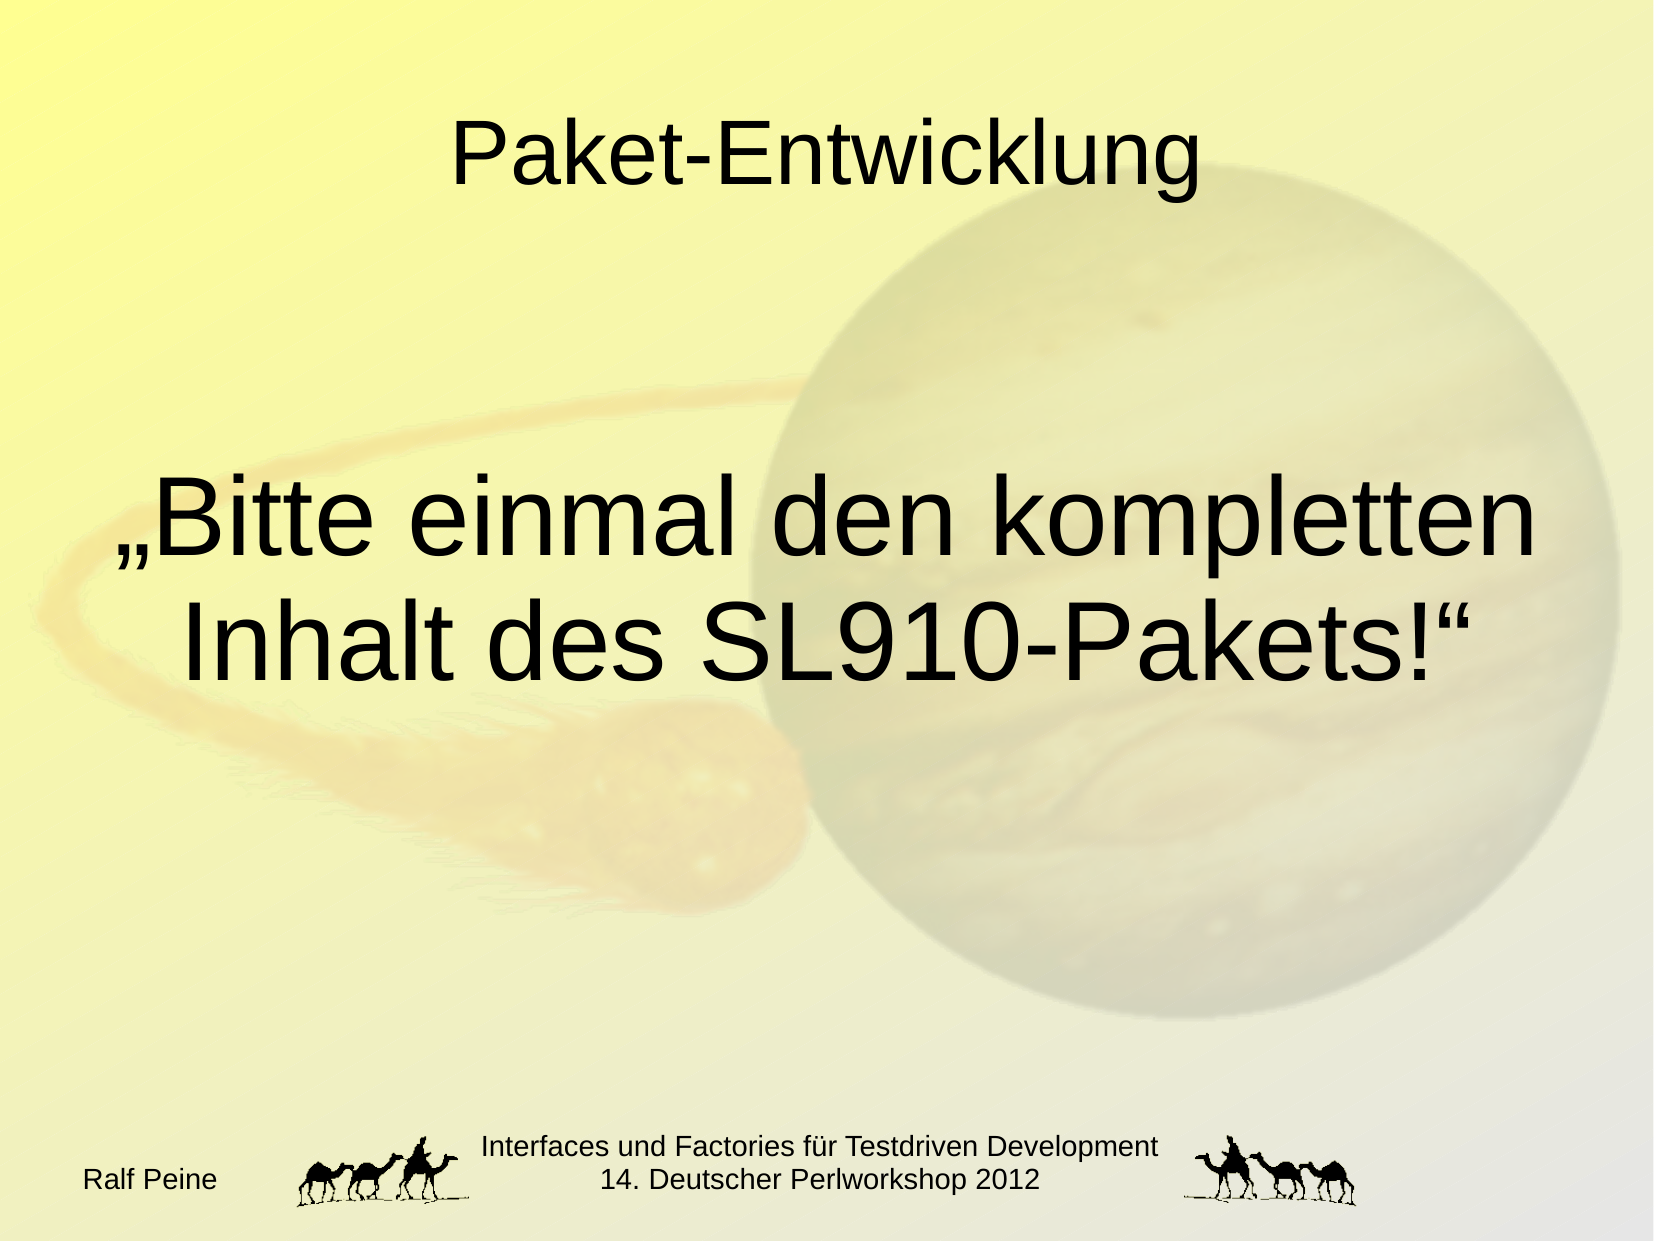

# Paket-Entwicklung
„Bitte einmal den kompletten Inhalt des SL910-Pakets!“